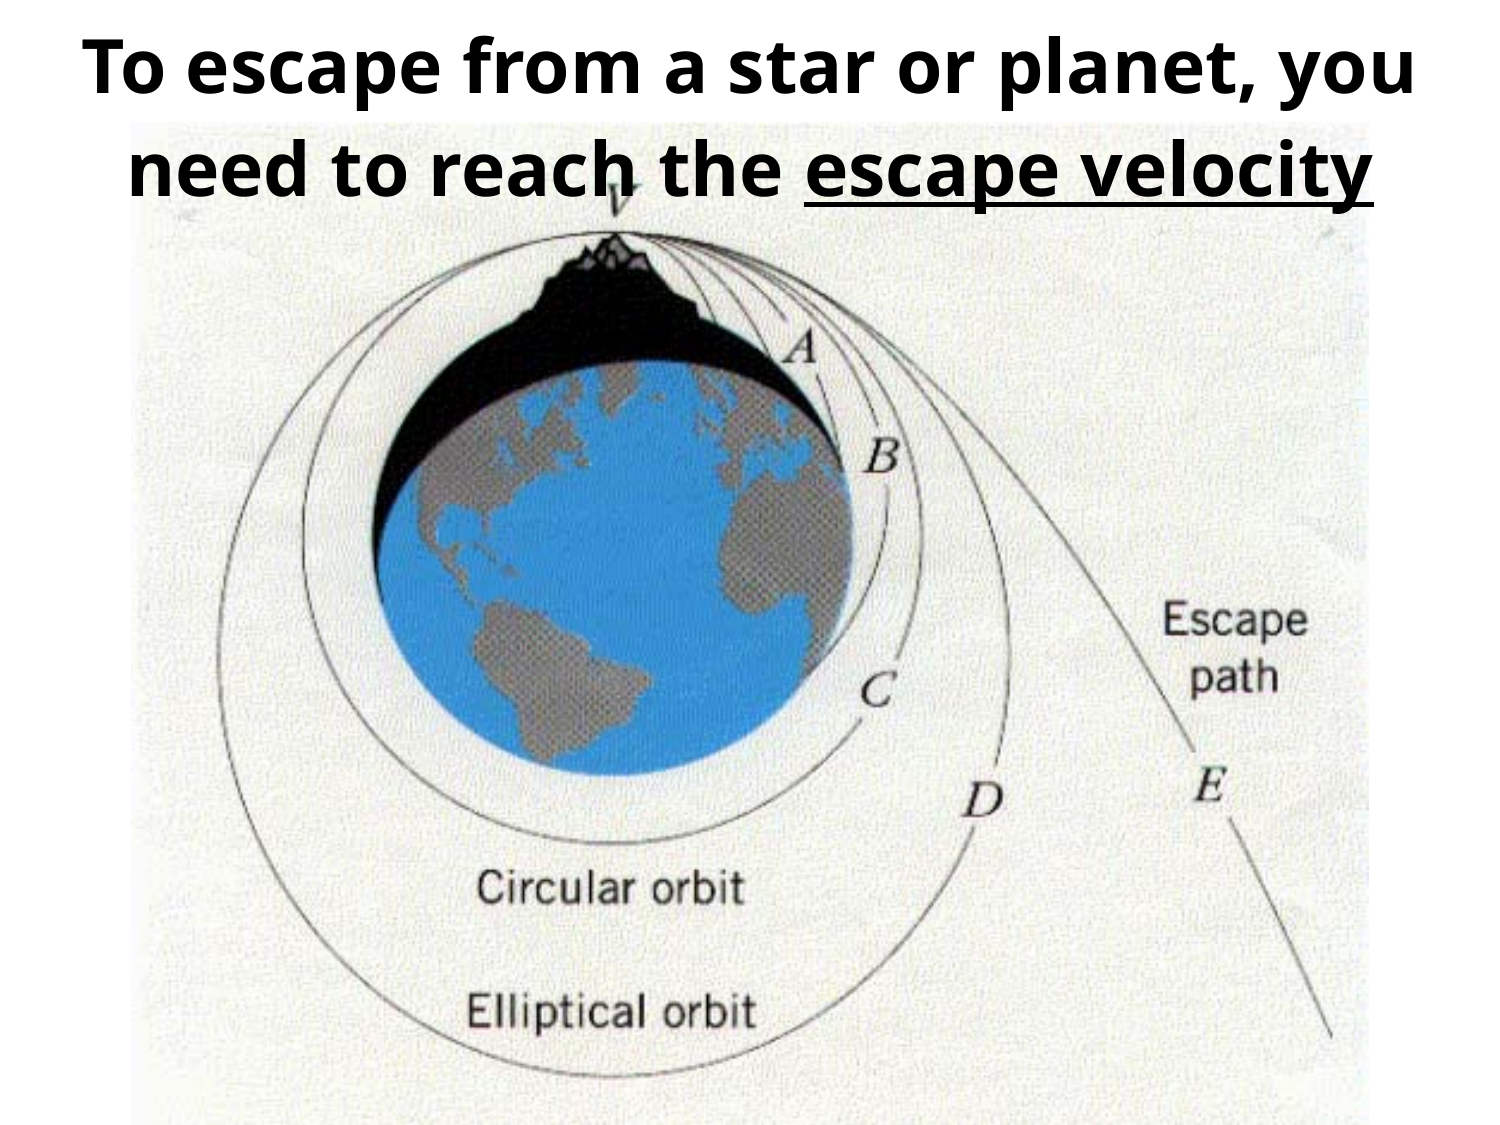

# To escape from a star or planet, you need to reach the escape velocity